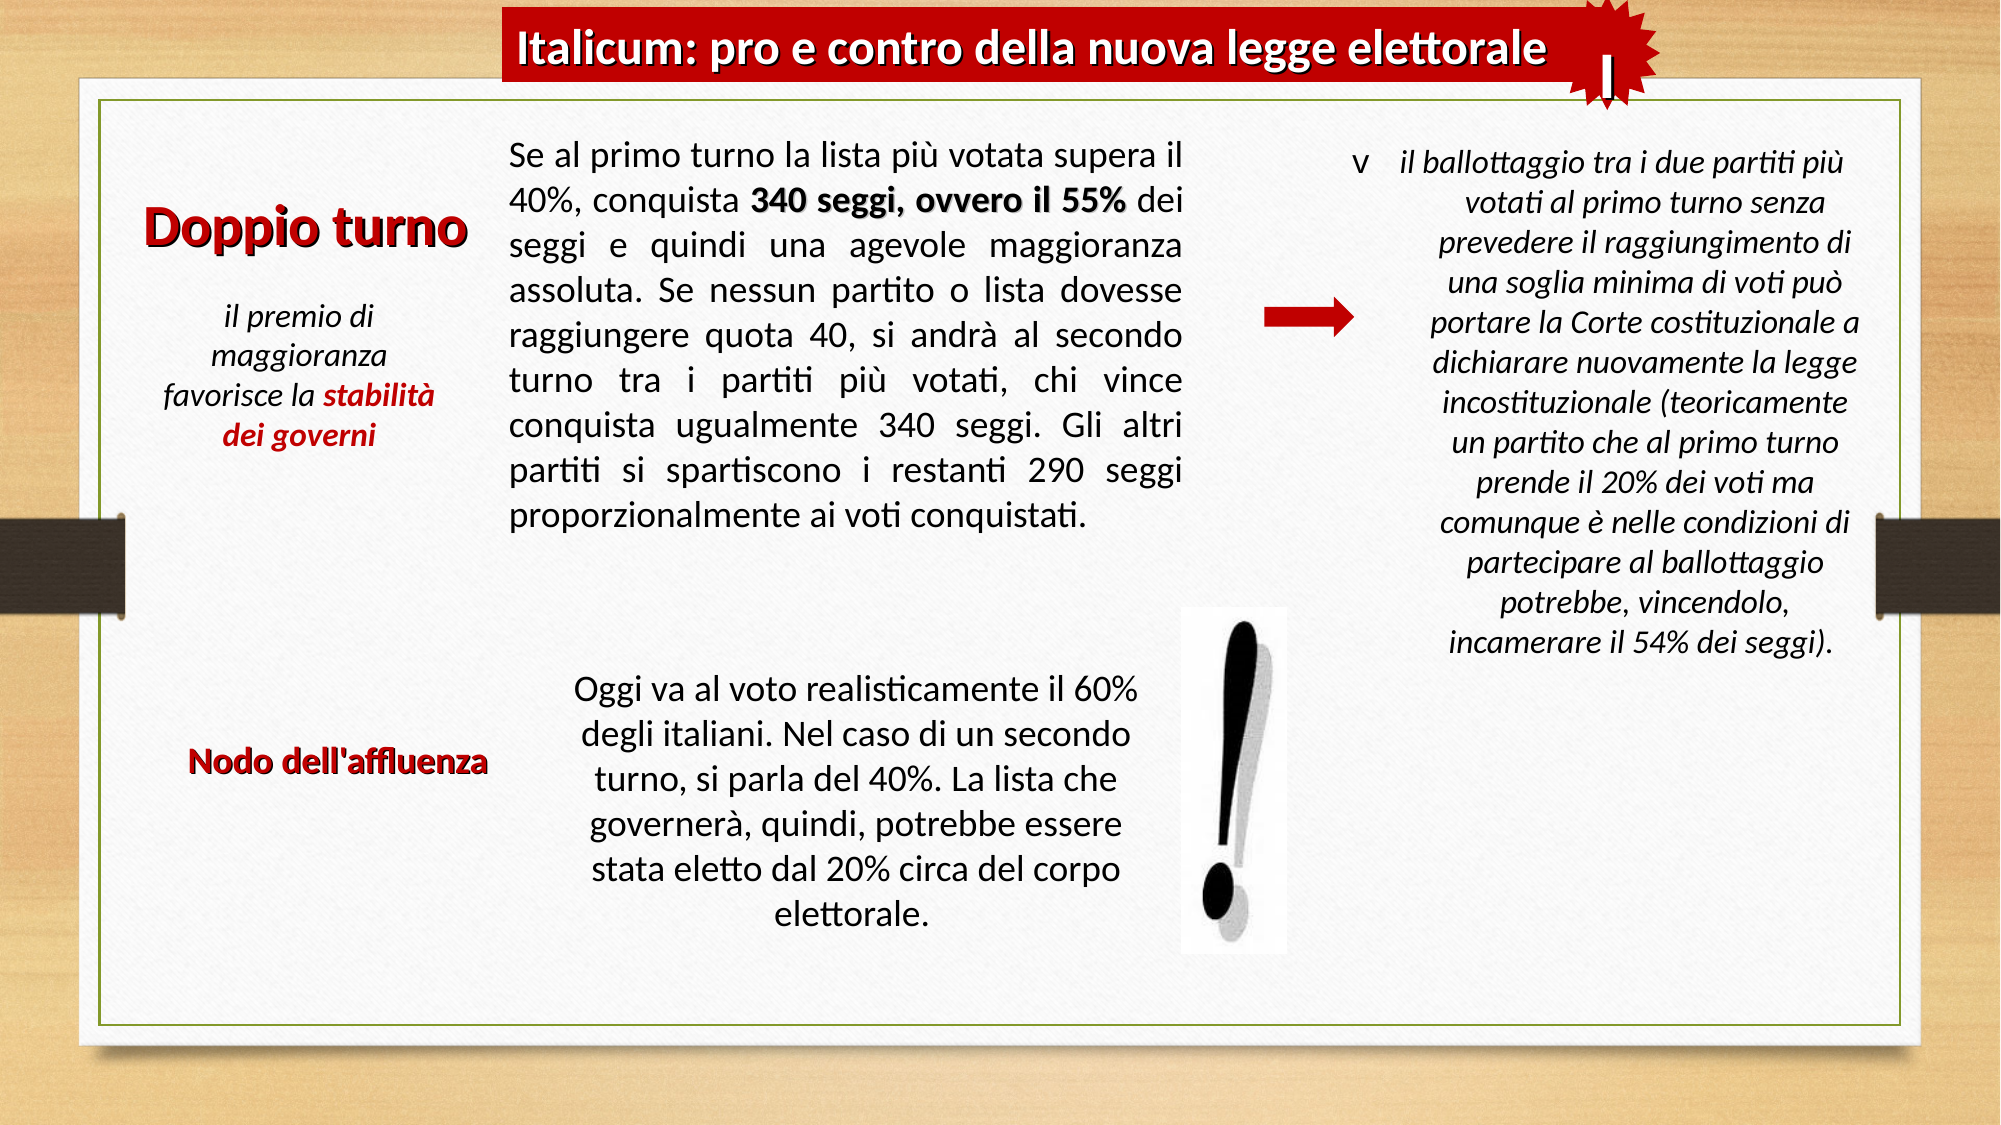

I
Italicum: pro e contro della nuova legge elettorale
Se al primo turno la lista più votata supera il 40%, conquista 340 seggi, ovvero il 55% dei seggi e quindi una agevole maggioranza assoluta. Se nessun partito o lista dovesse raggiungere quota 40, si andrà al secondo turno tra i partiti più votati, chi vince conquista ugualmente 340 seggi. Gli altri partiti si spartiscono i restanti 290 seggi proporzionalmente ai voti conquistati.
il ballottaggio tra i due partiti più votati al primo turno senza prevedere il raggiungimento di una soglia minima di voti può portare la Corte costituzionale a dichiarare nuovamente la legge incostituzionale (teoricamente un partito che al primo turno prende il 20% dei voti ma comunque è nelle condizioni di partecipare al ballottaggio potrebbe, vincendolo, incamerare il 54% dei seggi).
Doppio turno
il premio di maggioranza favorisce la stabilità dei governi
Oggi va al voto realisticamente il 60% degli italiani. Nel caso di un secondo turno, si parla del 40%. La lista che governerà, quindi, potrebbe essere stata eletto dal 20% circa del corpo elettorale.
Nodo dell'affluenza